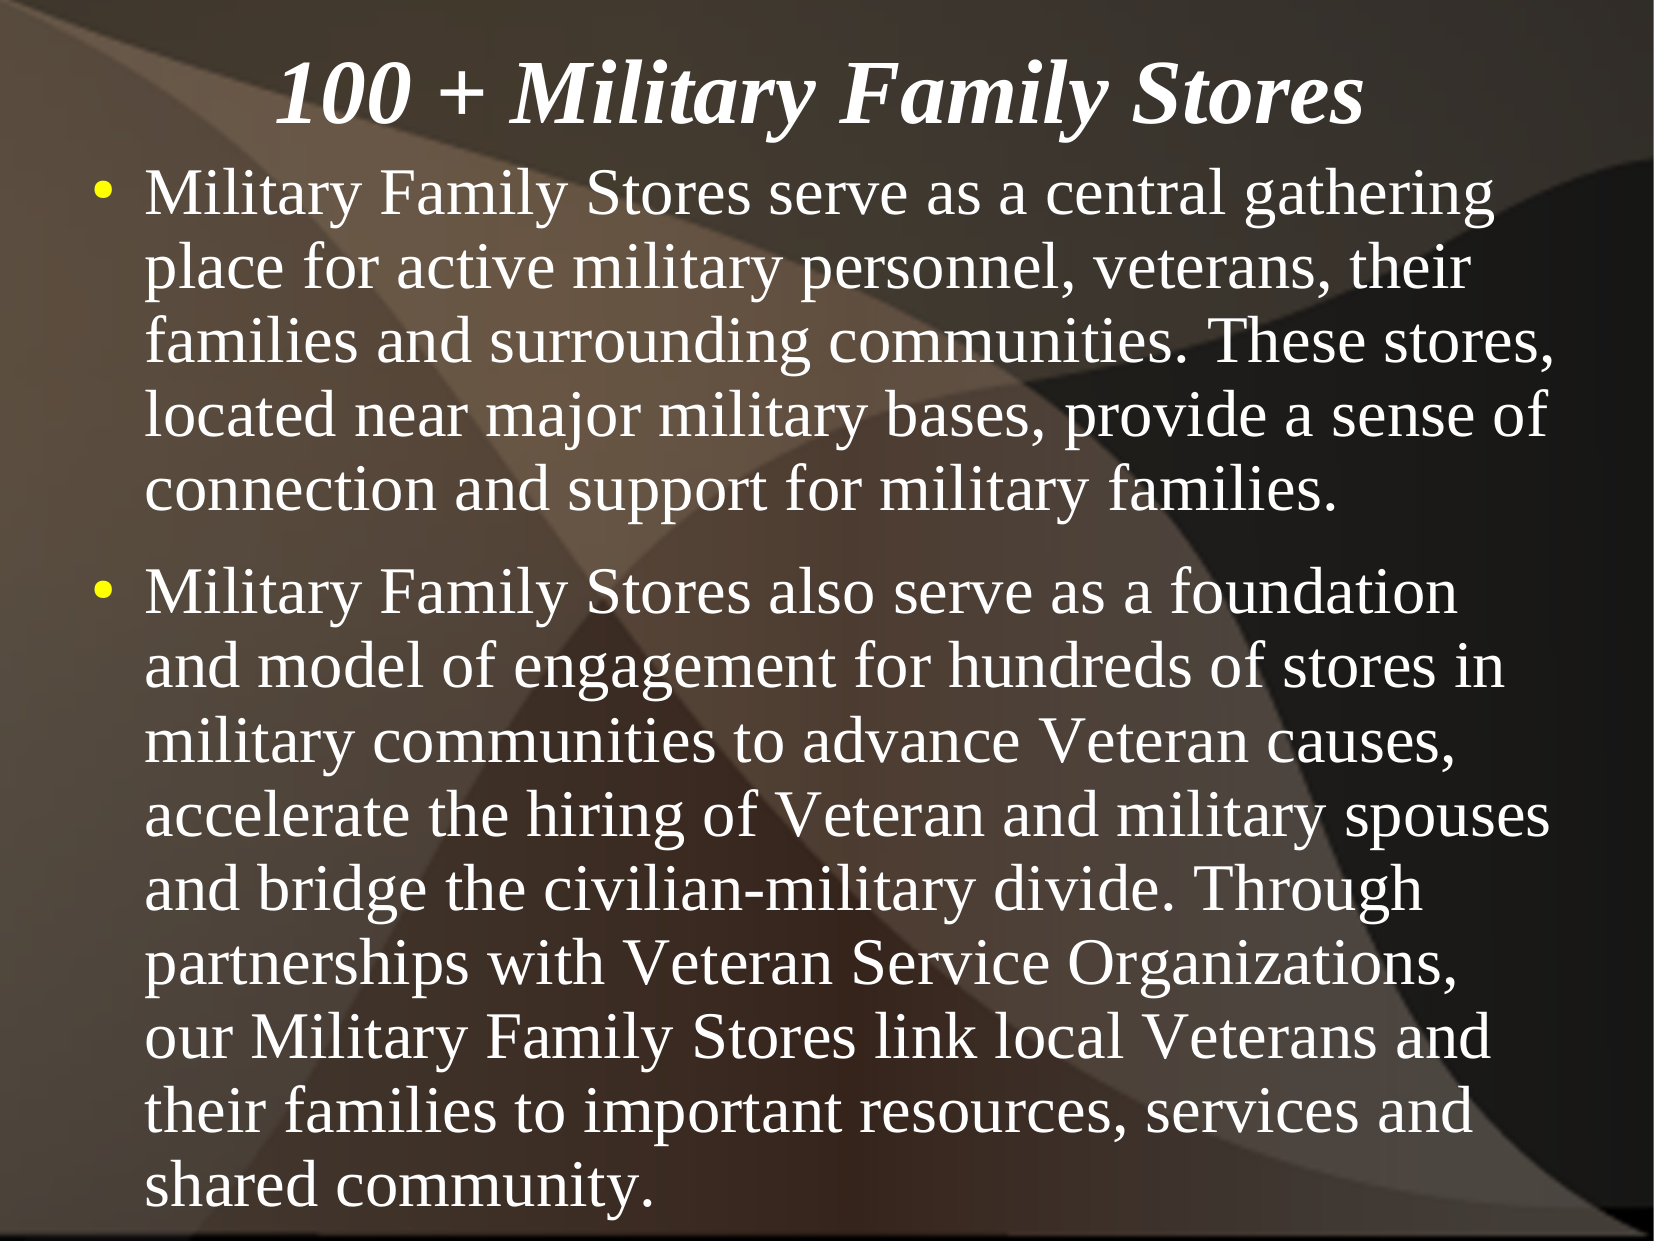

# 100 + Military Family Stores
Military Family Stores serve as a central gathering place for active military personnel, veterans, their families and surrounding communities. These stores, located near major military bases, provide a sense of connection and support for military families.
Military Family Stores also serve as a foundation and model of engagement for hundreds of stores in military communities to advance Veteran causes, accelerate the hiring of Veteran and military spouses and bridge the civilian-military divide. Through partnerships with Veteran Service Organizations, our Military Family Stores link local Veterans and their families to important resources, services and shared community.